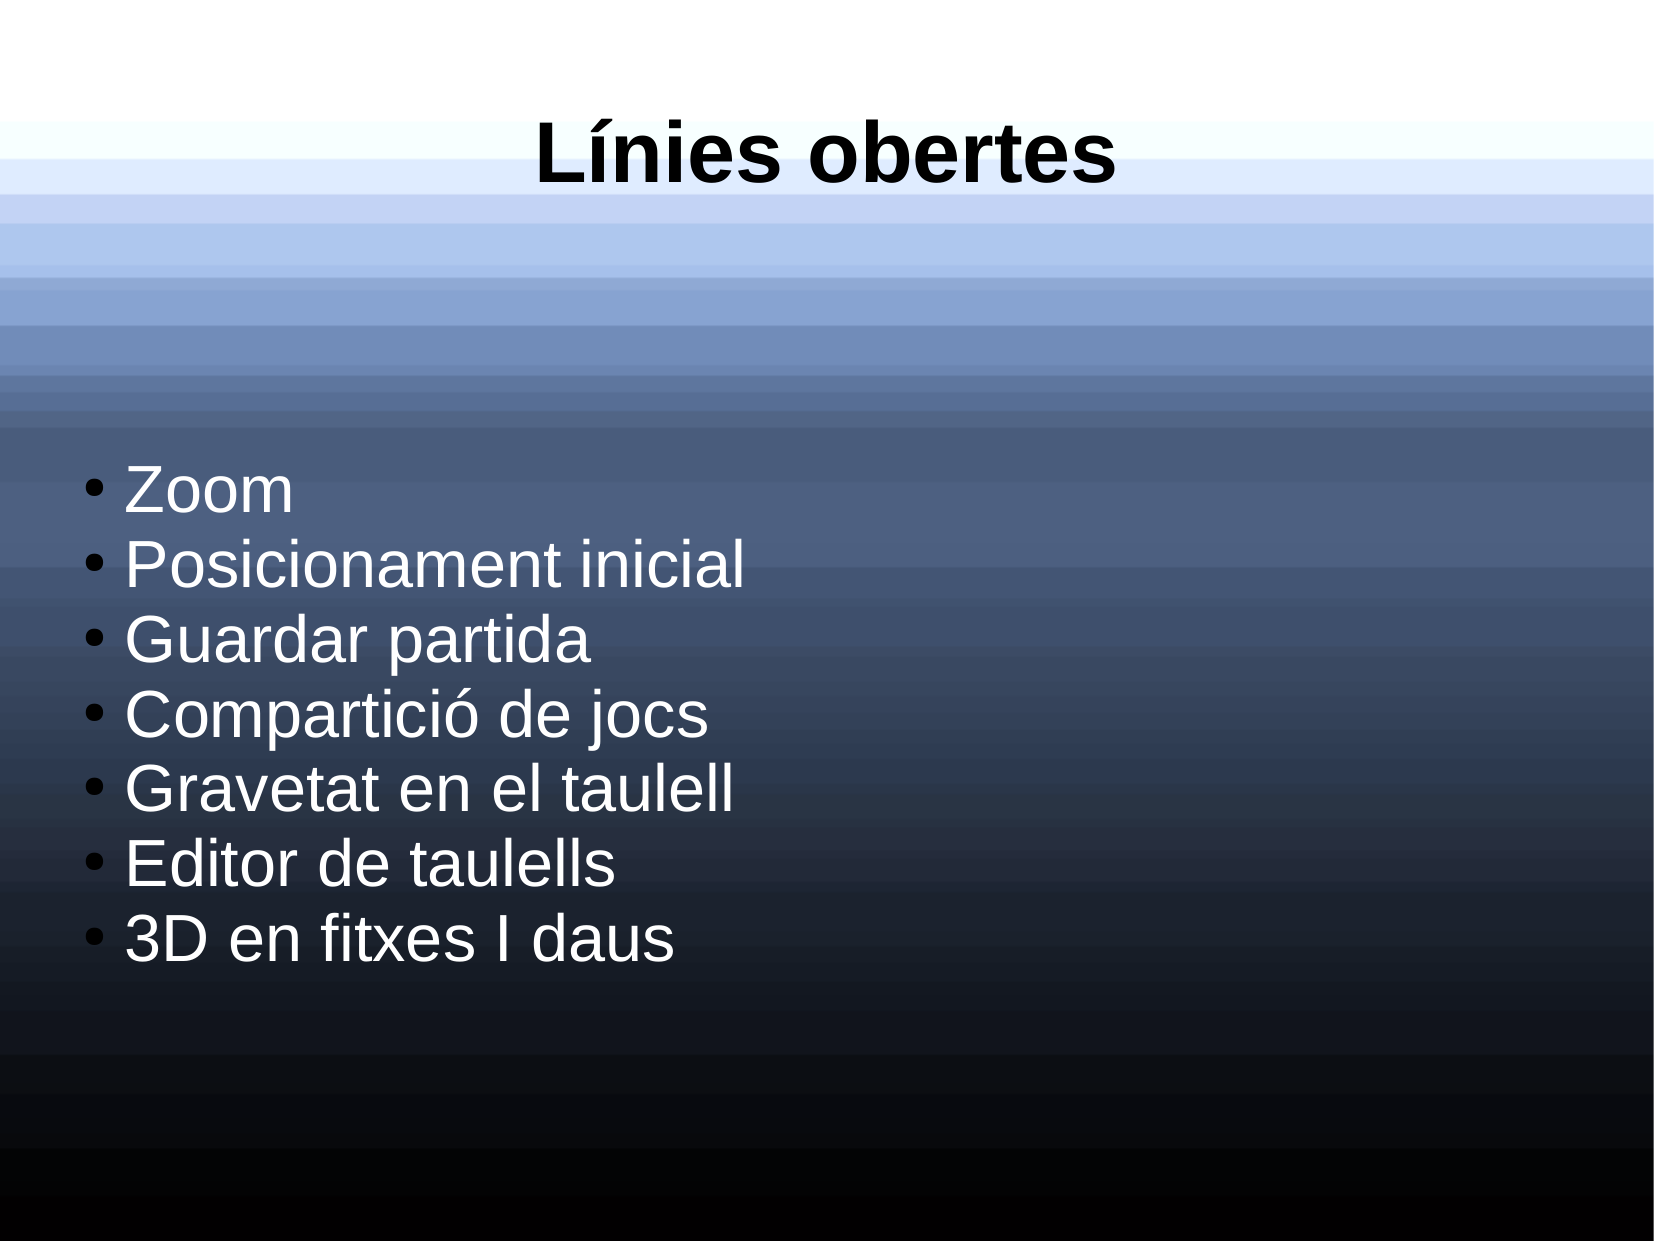

# Línies obertes
 Zoom
 Posicionament inicial
 Guardar partida
 Compartició de jocs
 Gravetat en el taulell
 Editor de taulells
 3D en fitxes I daus